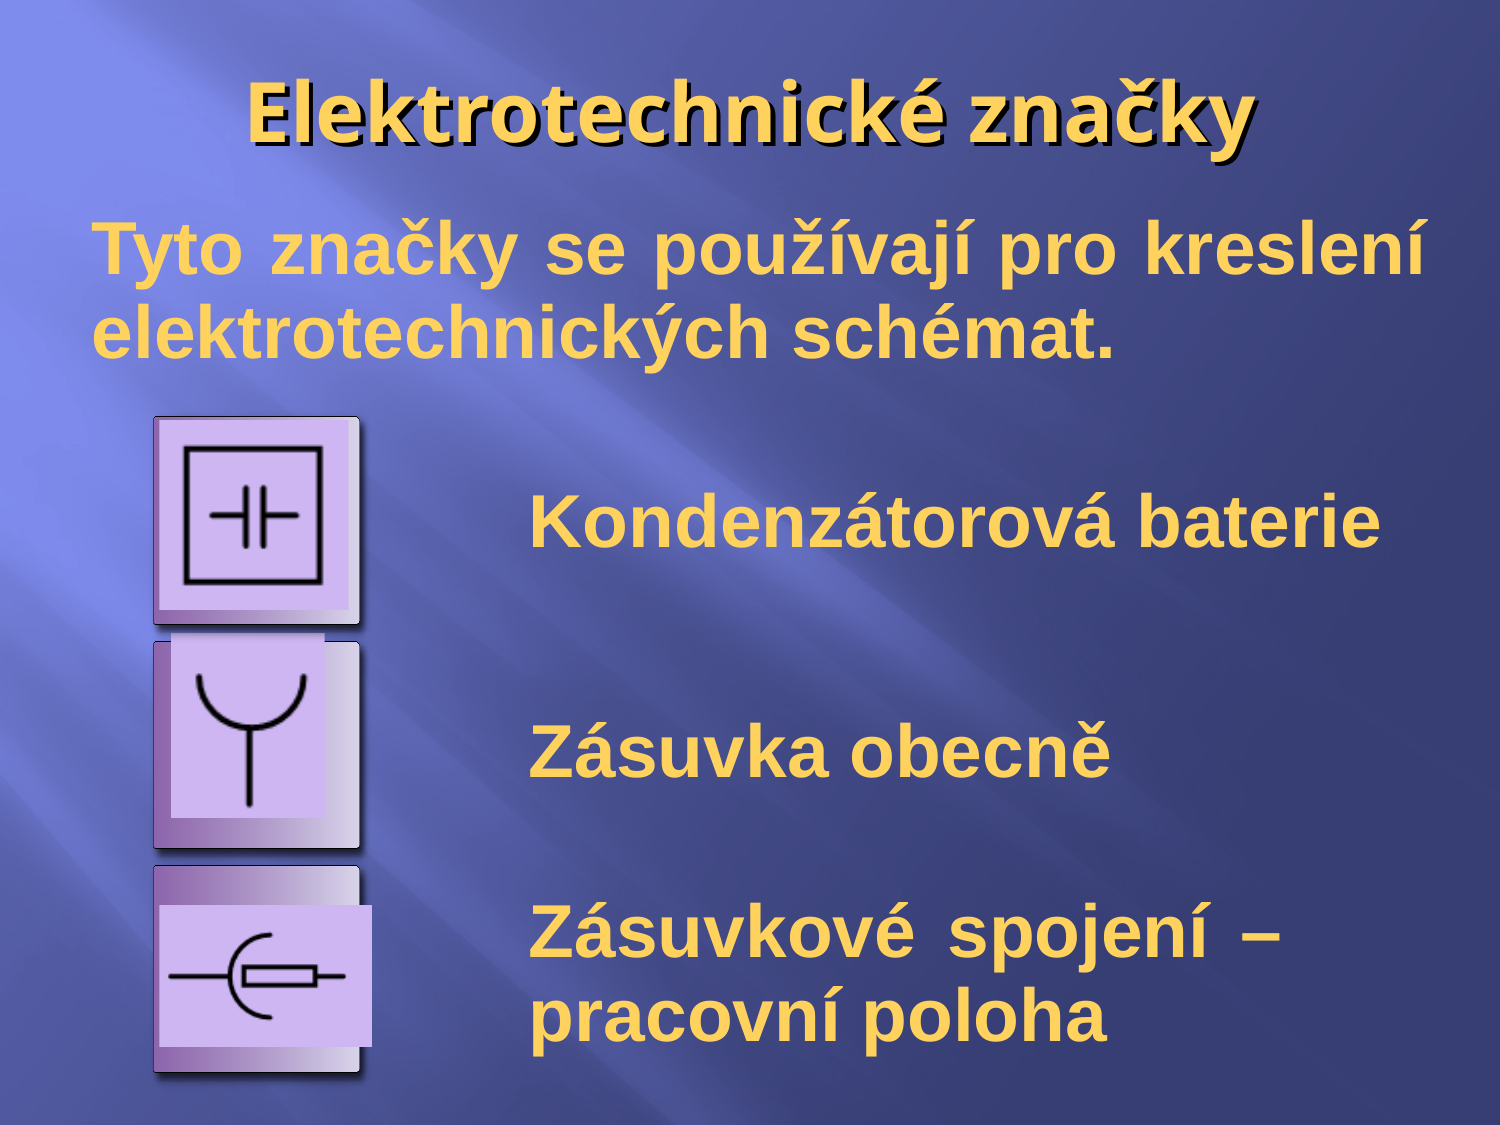

# Elektrotechnické značky
Tyto značky se používají pro kreslení elektrotechnických schémat.
Kondenzátorová baterie
Zásuvka obecně
Zásuvkové spojení – pracovní poloha